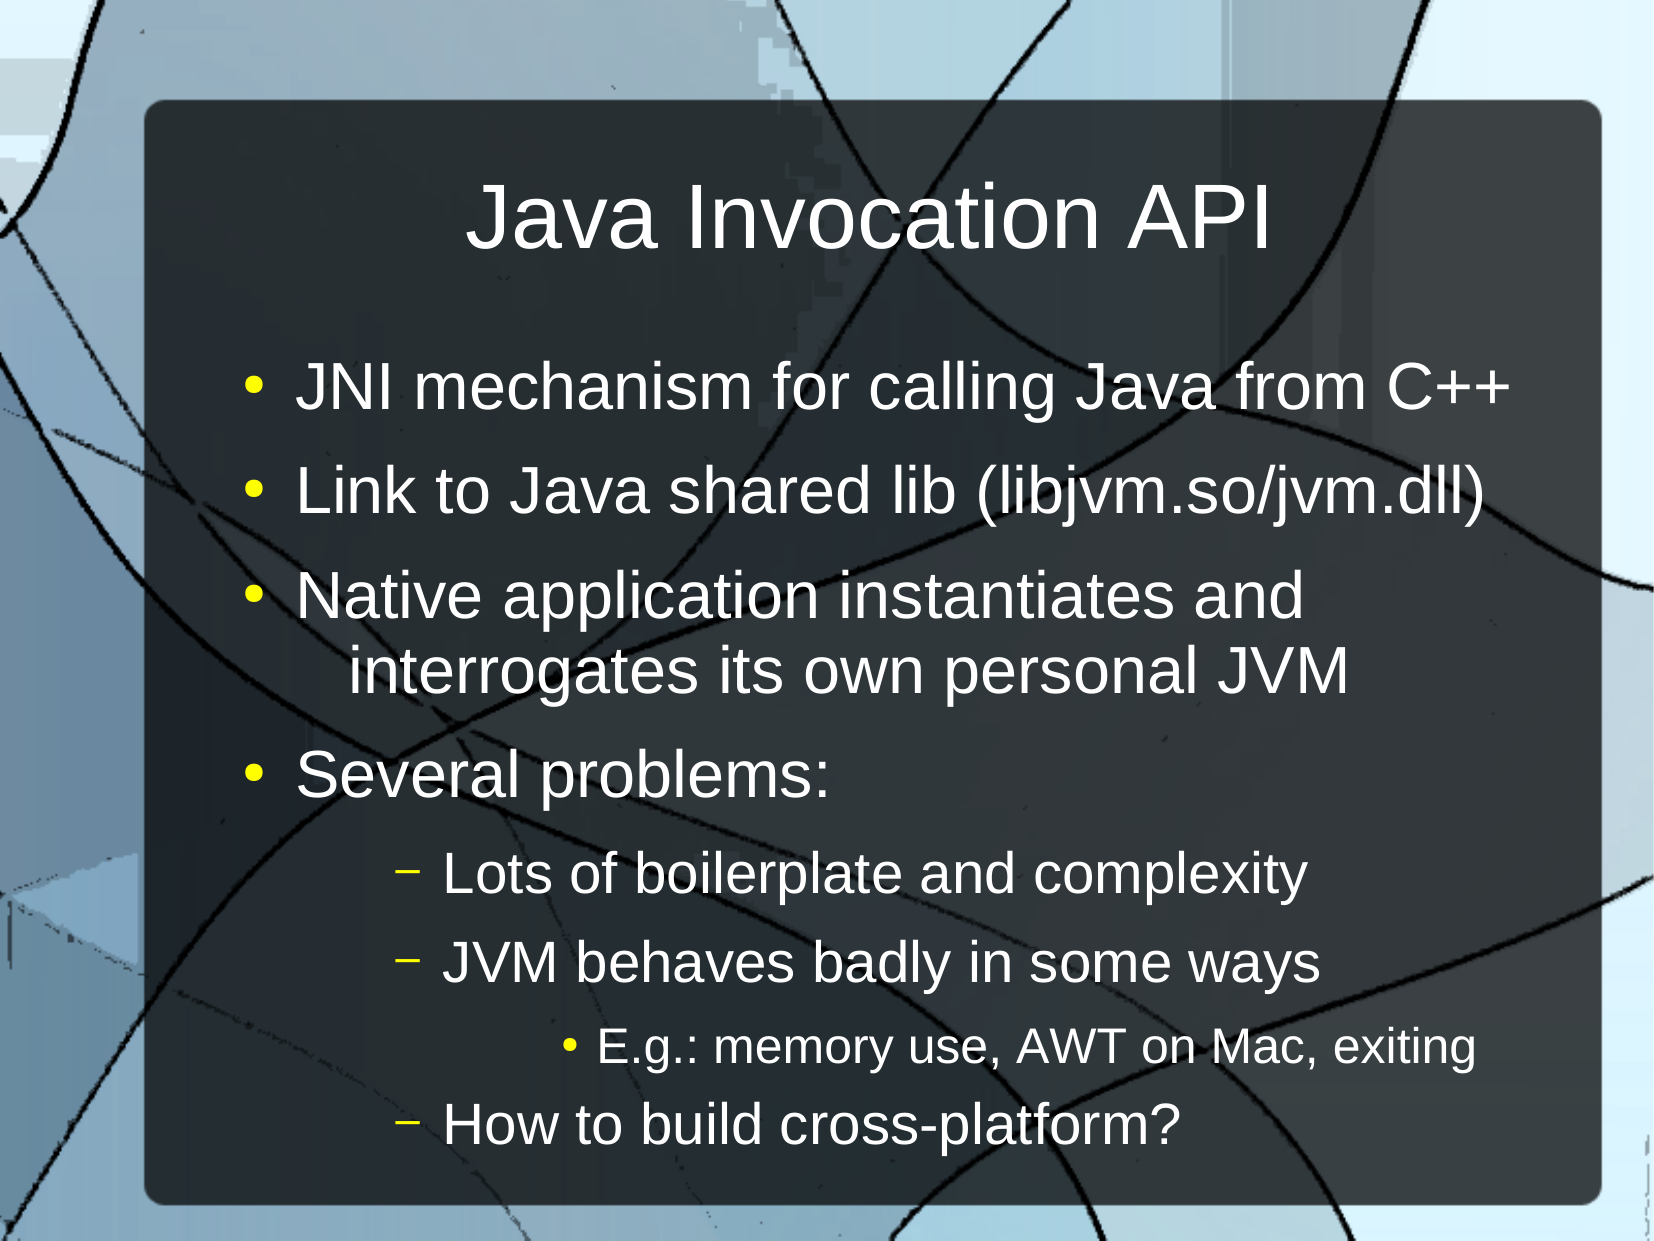

# Java Invocation API
JNI mechanism for calling Java from C++
Link to Java shared lib (libjvm.so/jvm.dll)
Native application instantiates and interrogates its own personal JVM
Several problems:
Lots of boilerplate and complexity
JVM behaves badly in some ways
E.g.: memory use, AWT on Mac, exiting
How to build cross-platform?